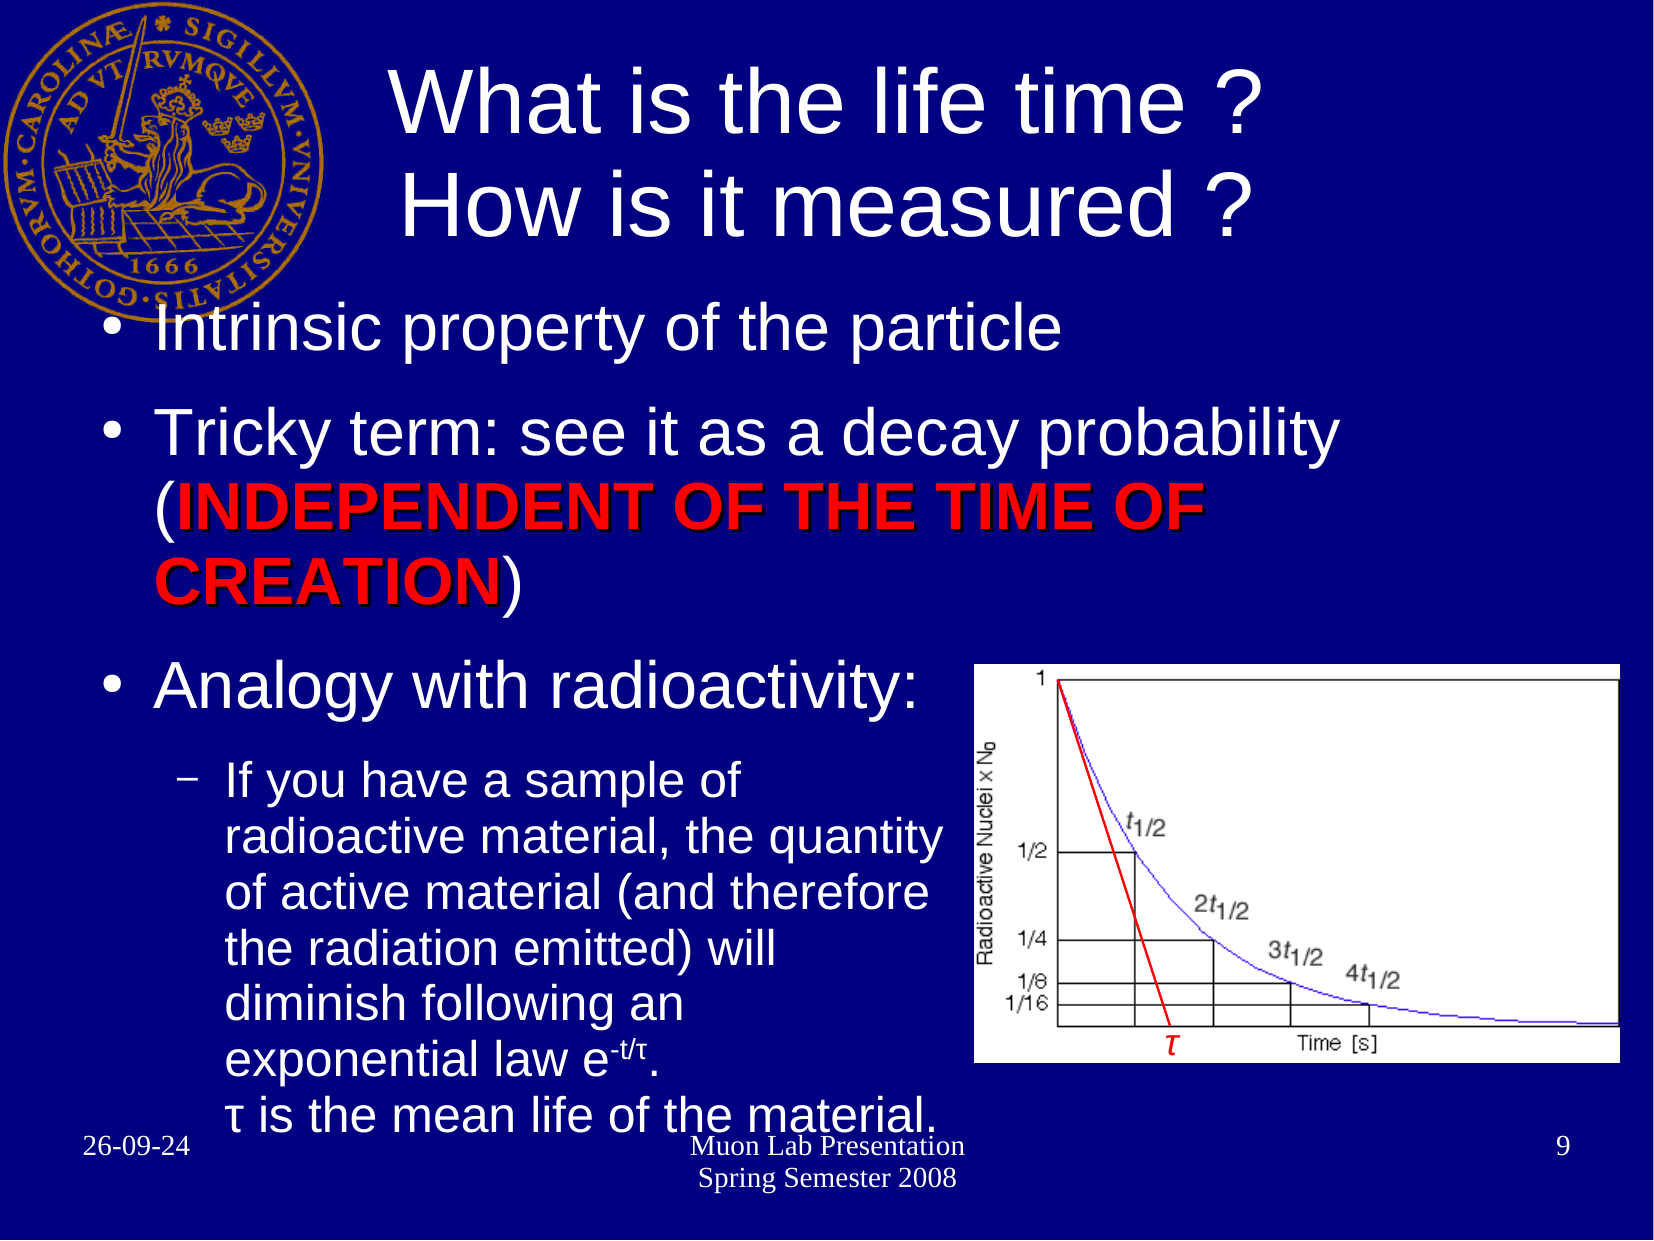

# What is the life time ? How is it measured ?
Intrinsic property of the particle
Tricky term: see it as a decay probability (INDEPENDENT OF THE TIME OF CREATION)
Analogy with radioactivity:
If you have a sample of radioactive material, the quantity of active material (and therefore the radiation emitted) will diminish following an exponential law e-t/τ.
τ is the mean life of the material.
τ
9